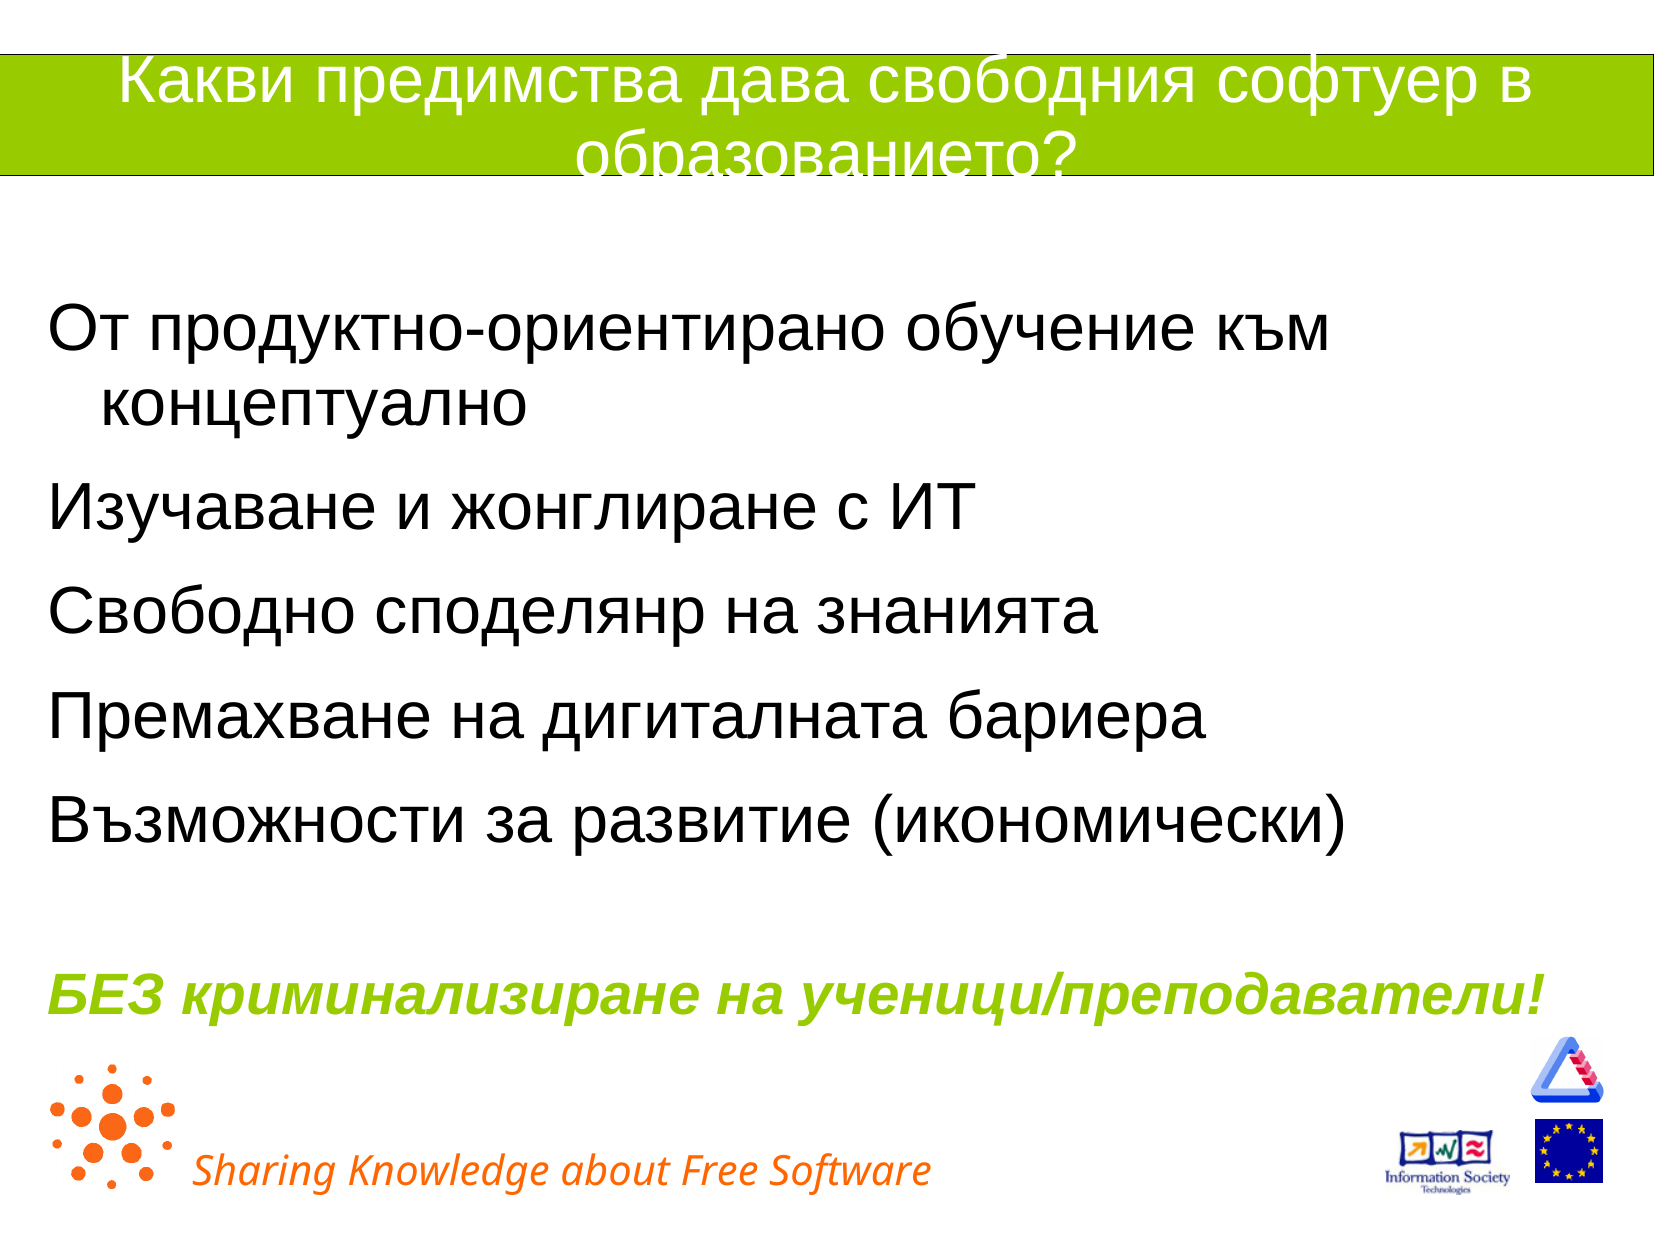

# Какви предимства дава свободния софтуер в образованието?
От продуктно-ориентирано обучение към концептуално
Изучаване и жонглиране с ИТ
Свободно споделянр на знанията
Премахване на дигиталната бариера
Възможности за развитие (икономически)
БЕЗ криминализиране на ученици/преподаватели!